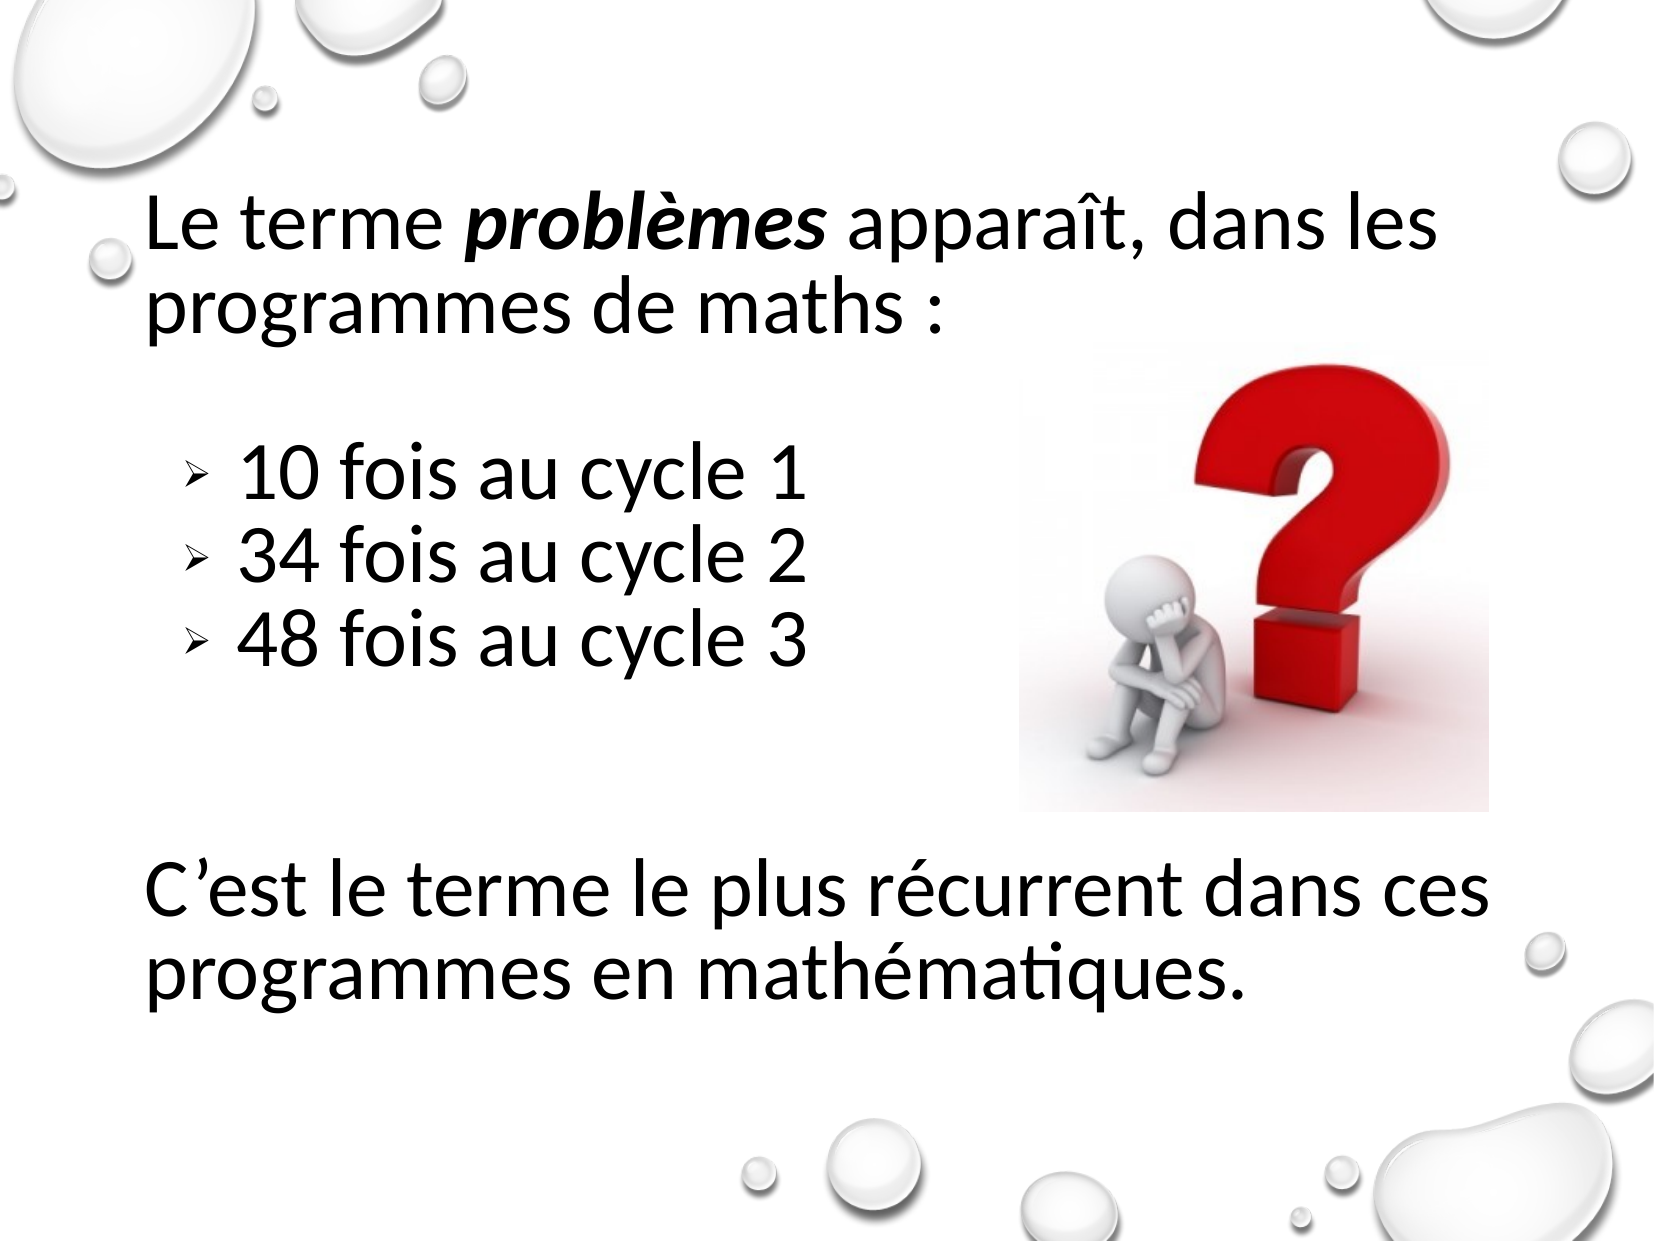

Le terme problèmes apparaît, dans les programmes de maths :
 10 fois au cycle 1
 34 fois au cycle 2
 48 fois au cycle 3
C’est le terme le plus récurrent dans ces programmes en mathématiques.